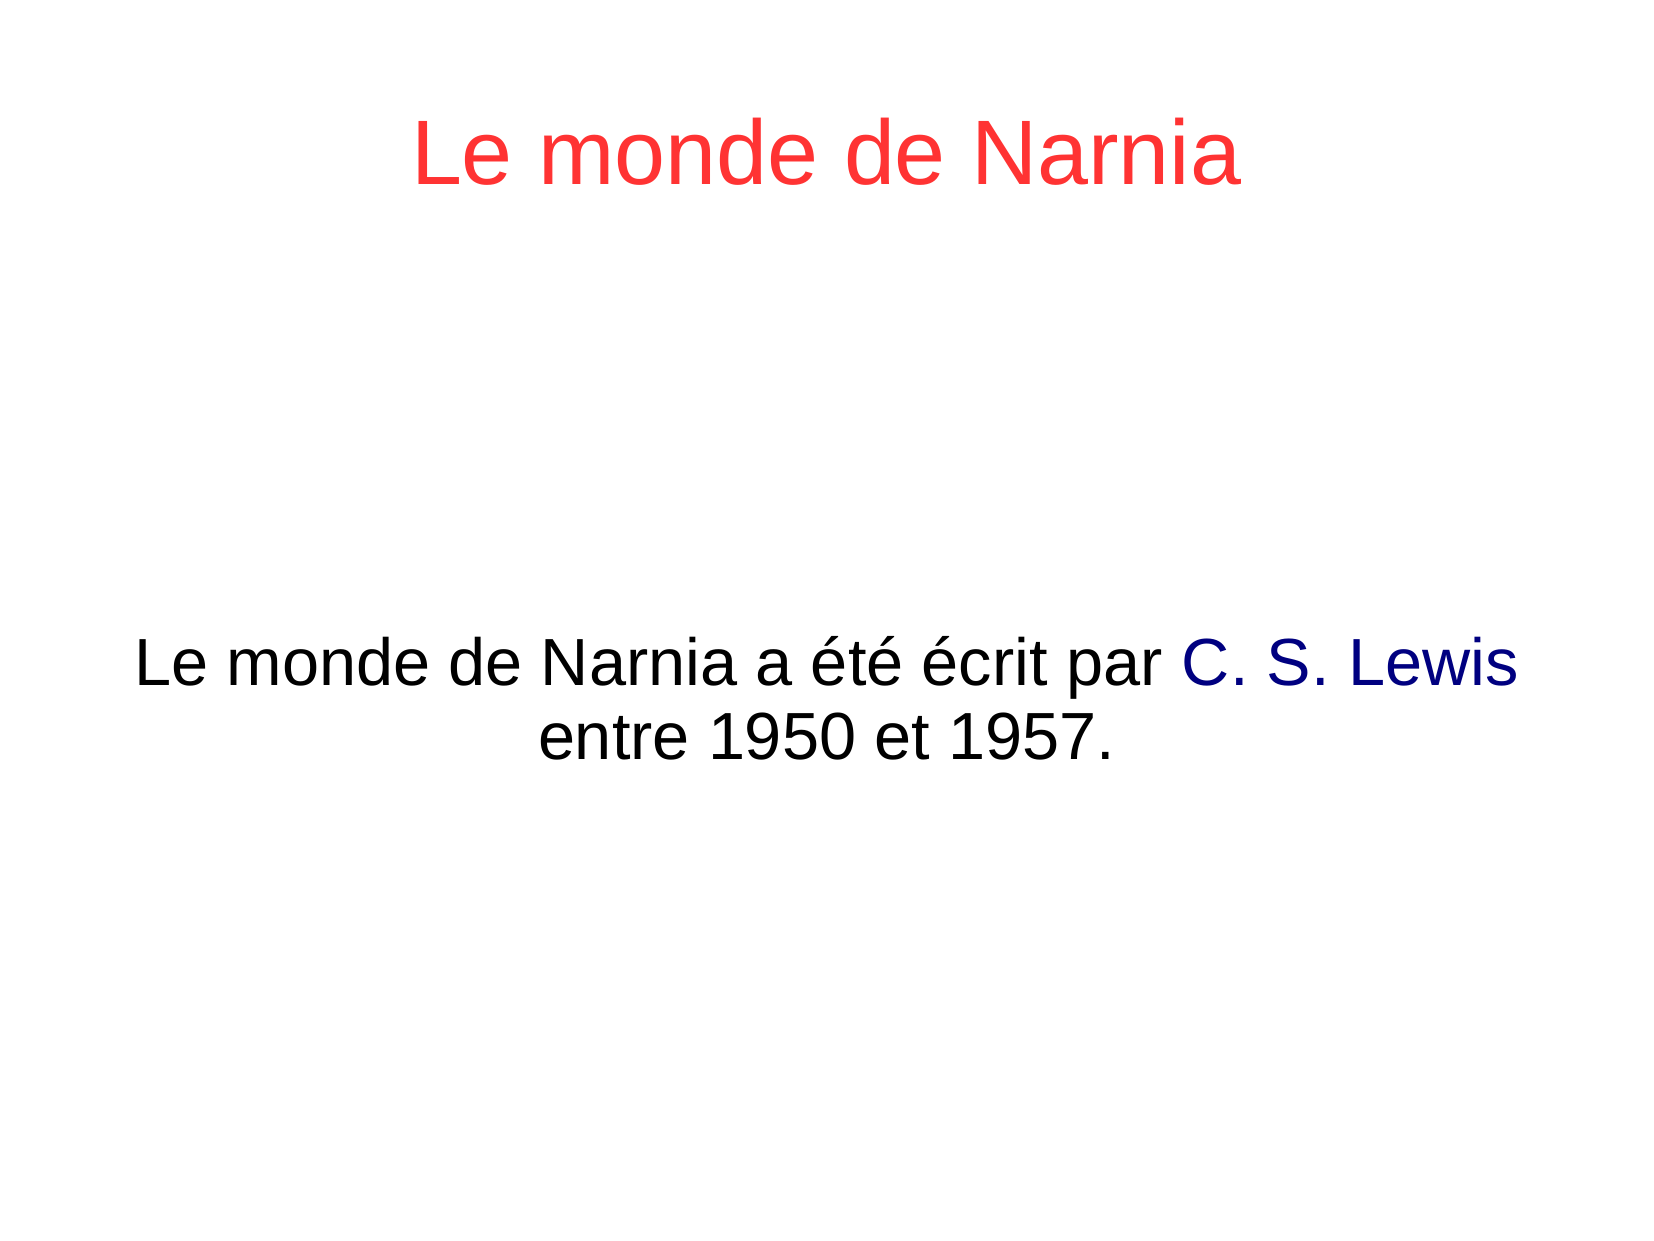

# Le monde de Narnia
Le monde de Narnia a été écrit par C. S. Lewis entre 1950 et 1957.